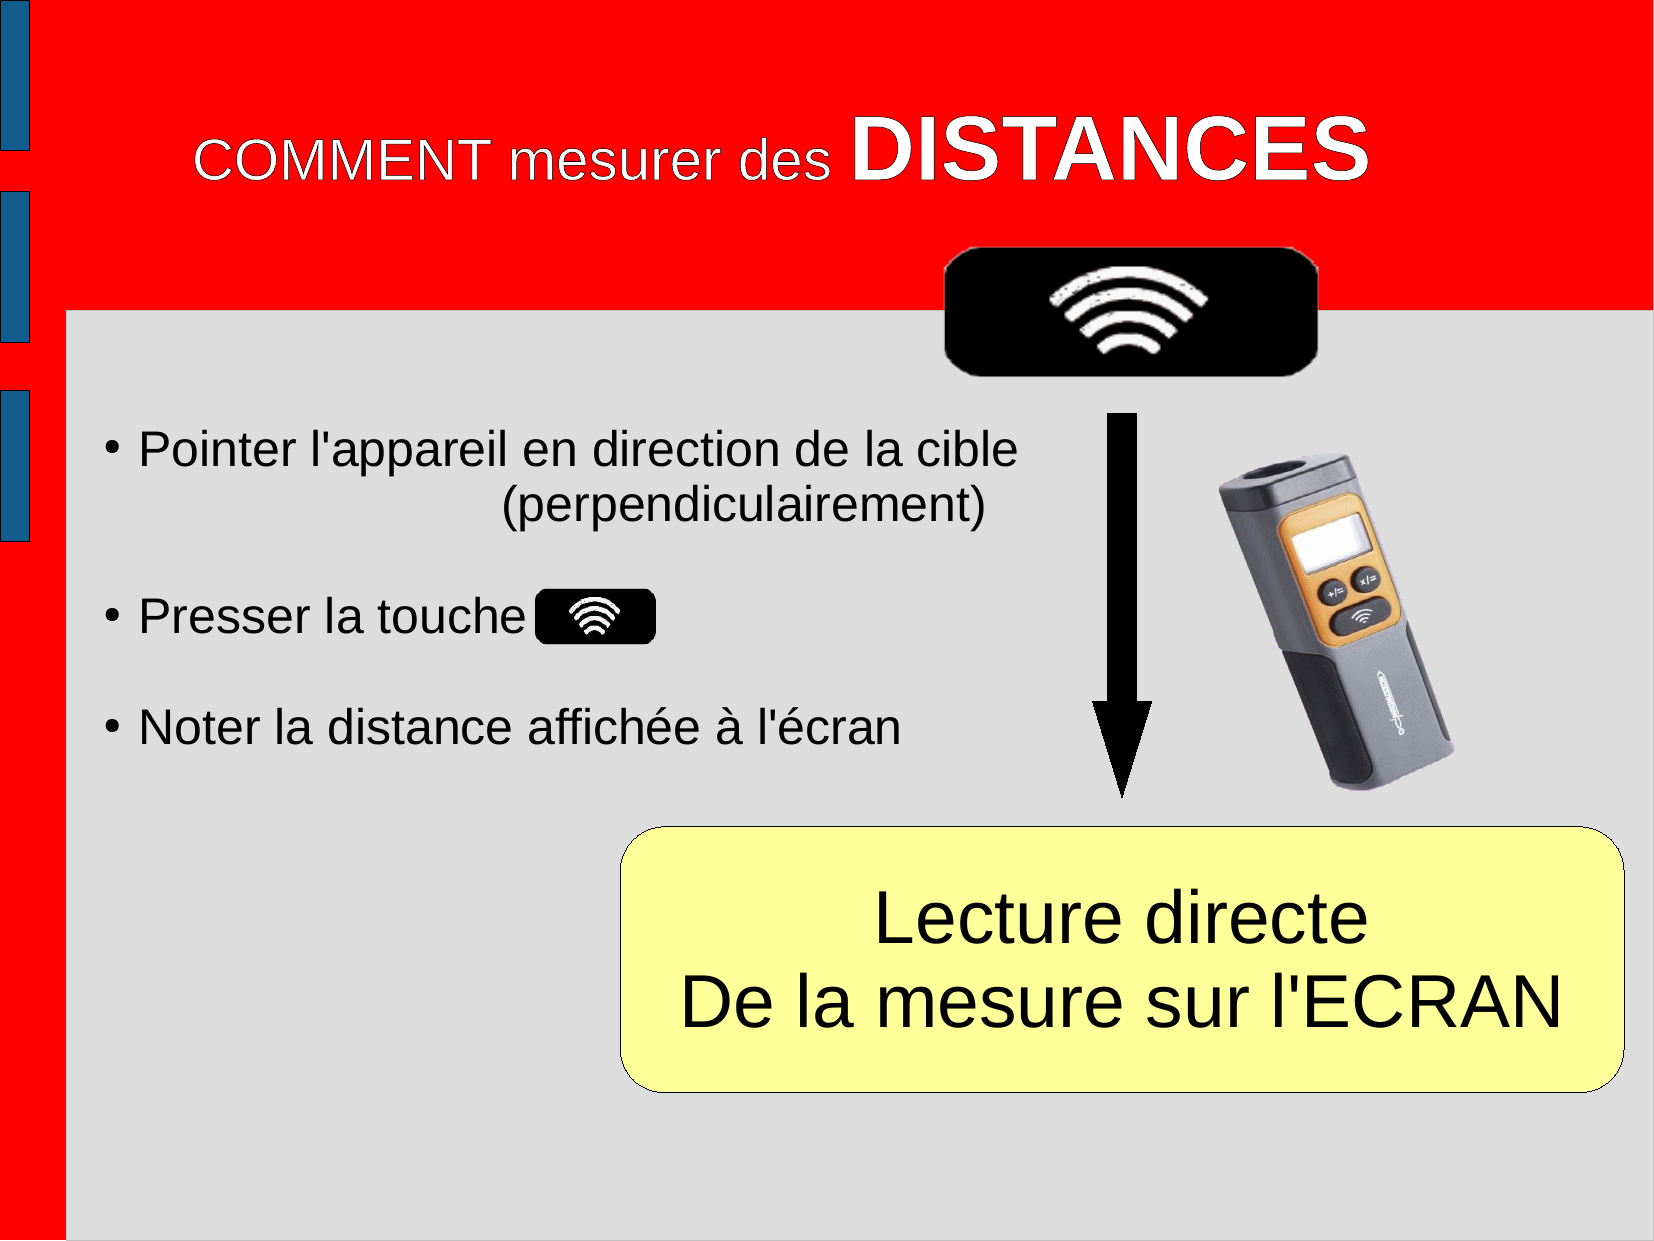

COMMENT mesurer des DISTANCES
Pointer l'appareil en direction de la cible
 (perpendiculairement)
Presser la touche
Noter la distance affichée à l'écran
Lecture directe
De la mesure sur l'ECRAN